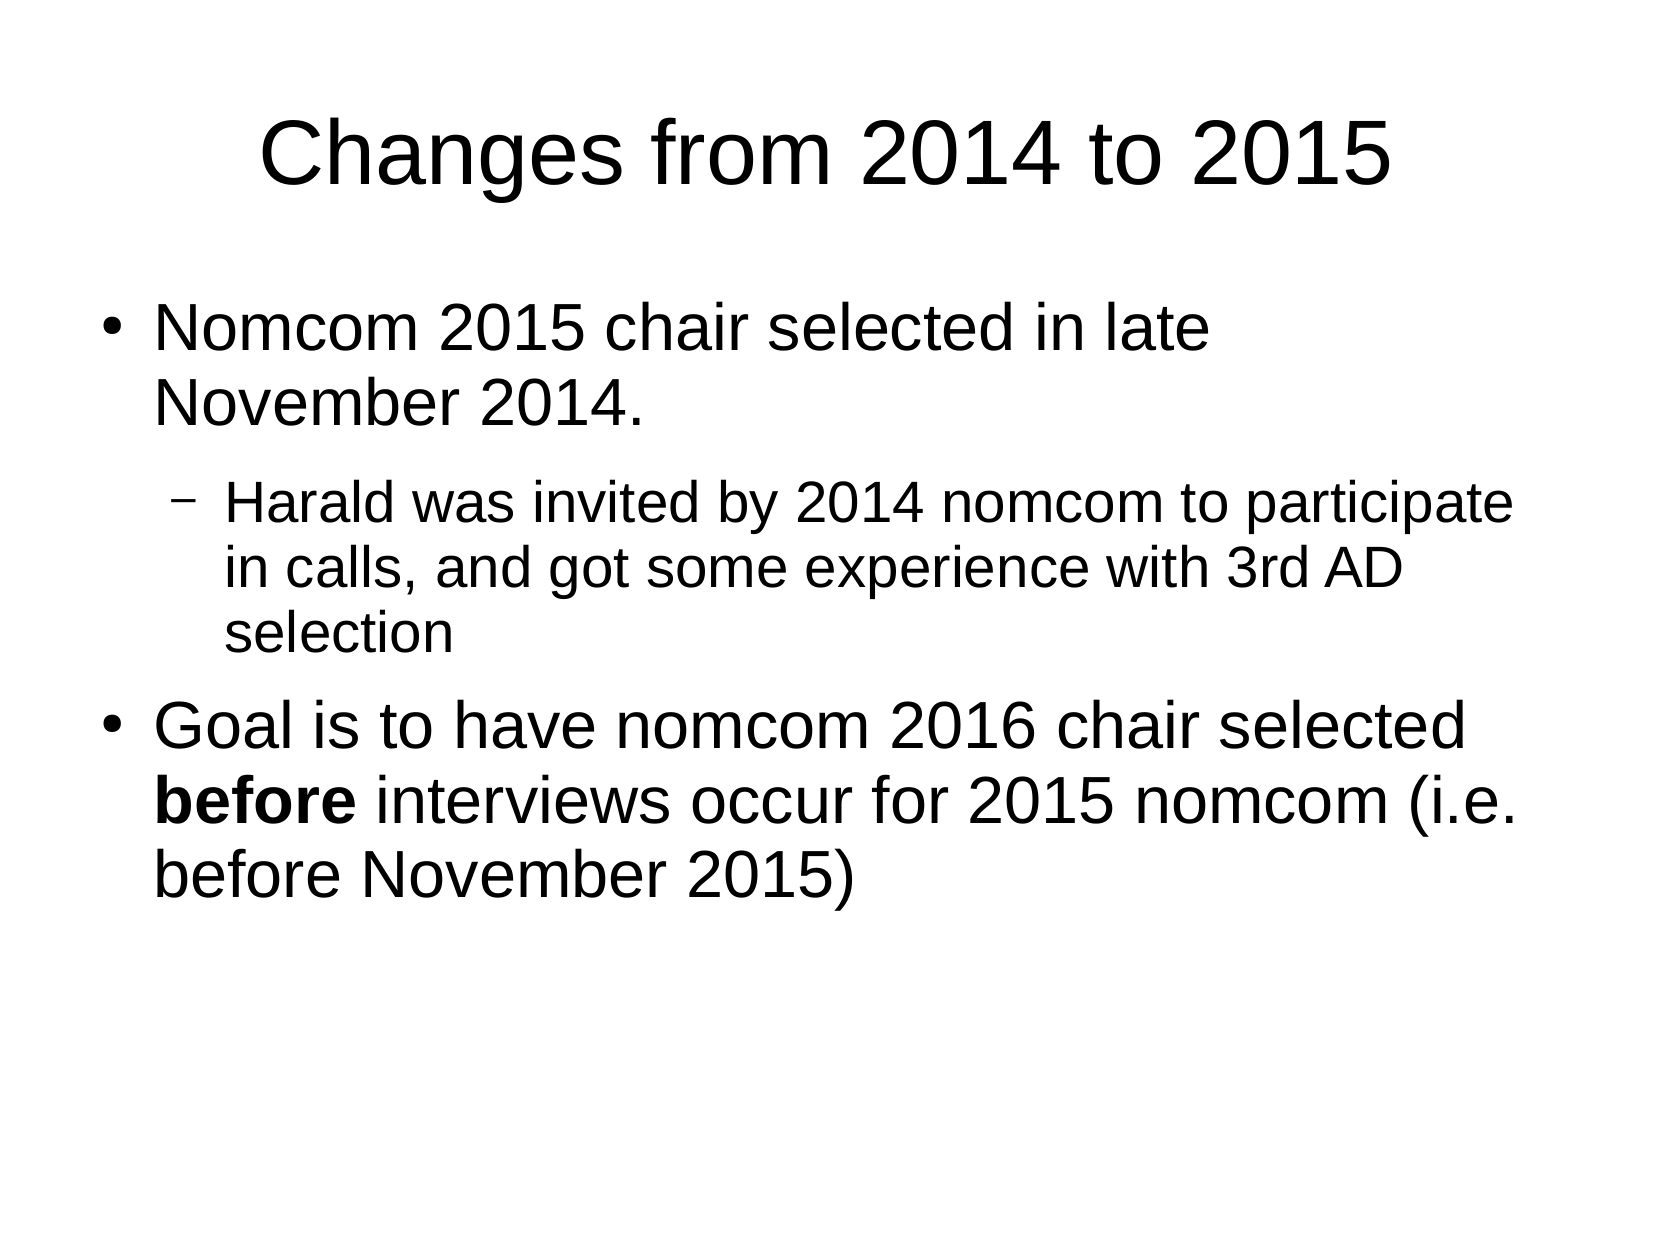

# Changes from 2014 to 2015
Nomcom 2015 chair selected in late November 2014.
Harald was invited by 2014 nomcom to participate in calls, and got some experience with 3rd AD selection
Goal is to have nomcom 2016 chair selected before interviews occur for 2015 nomcom (i.e. before November 2015)